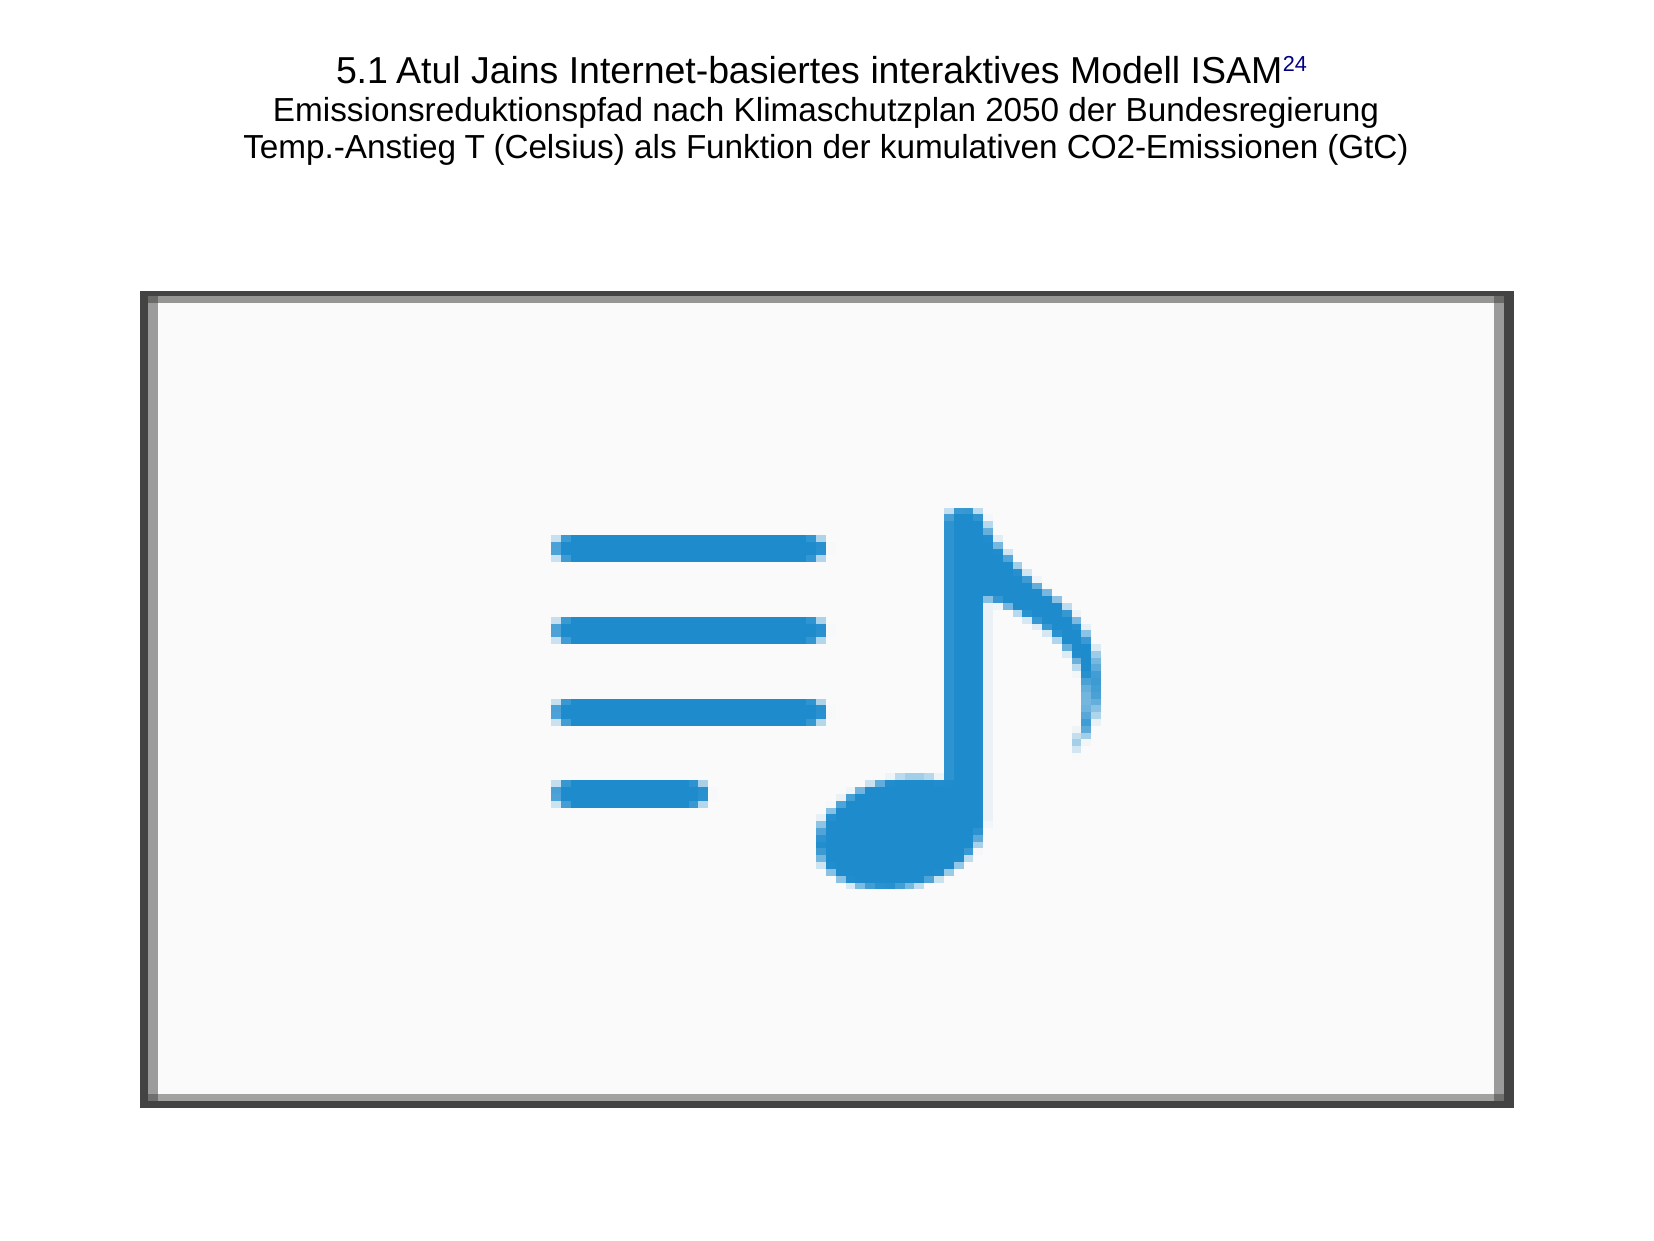

# 5.1 Atul Jains Internet-basiertes interaktives Modell ISAM24 Emissionsreduktionspfad nach Klimaschutzplan 2050 der Bundesregierung Temp.-Anstieg T (Celsius) als Funktion der kumulativen CO2-Emissionen (GtC)